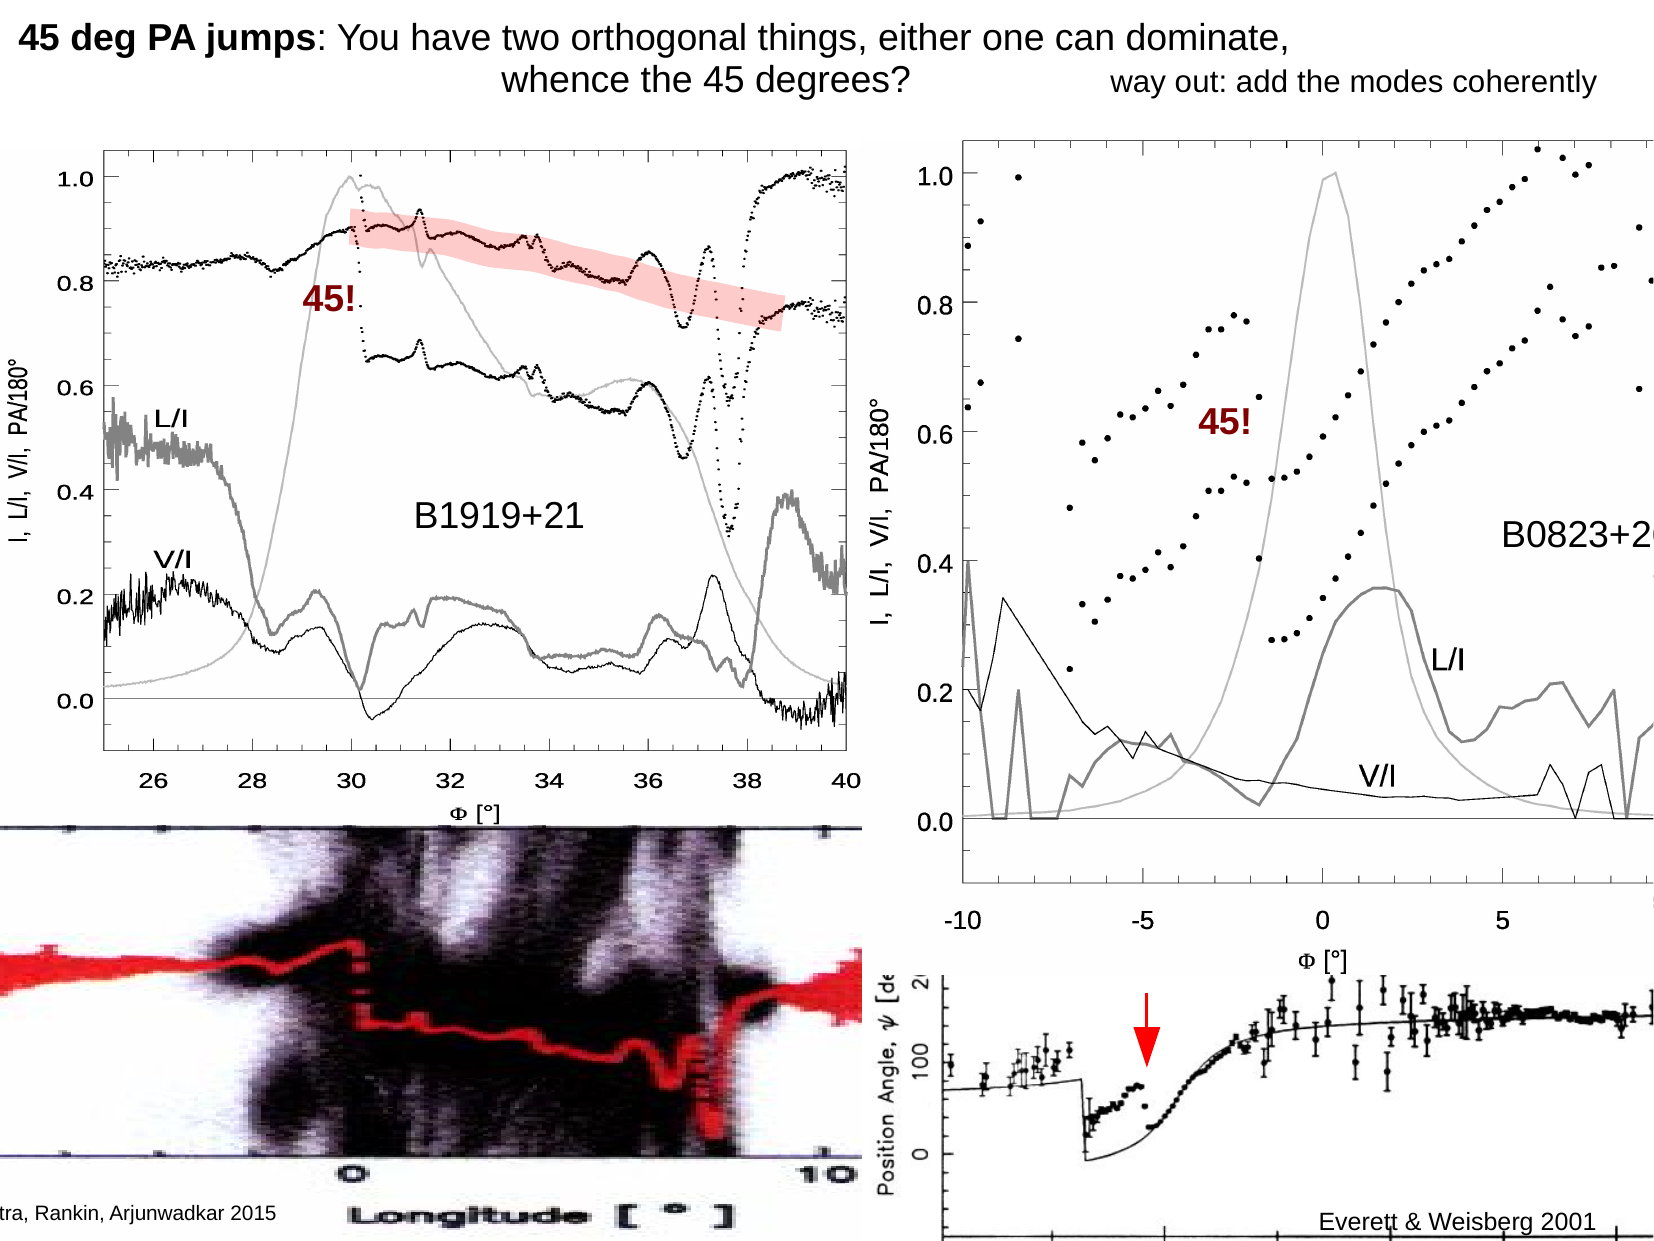

45 deg PA jumps: You have two orthogonal things, either one can dominate,
 whence the 45 degrees? way out: add the modes coherently
 45!
 45!
B1919+21
B0823+26
Mitra, Rankin, Arjunwadkar 2015
Everett & Weisberg 2001